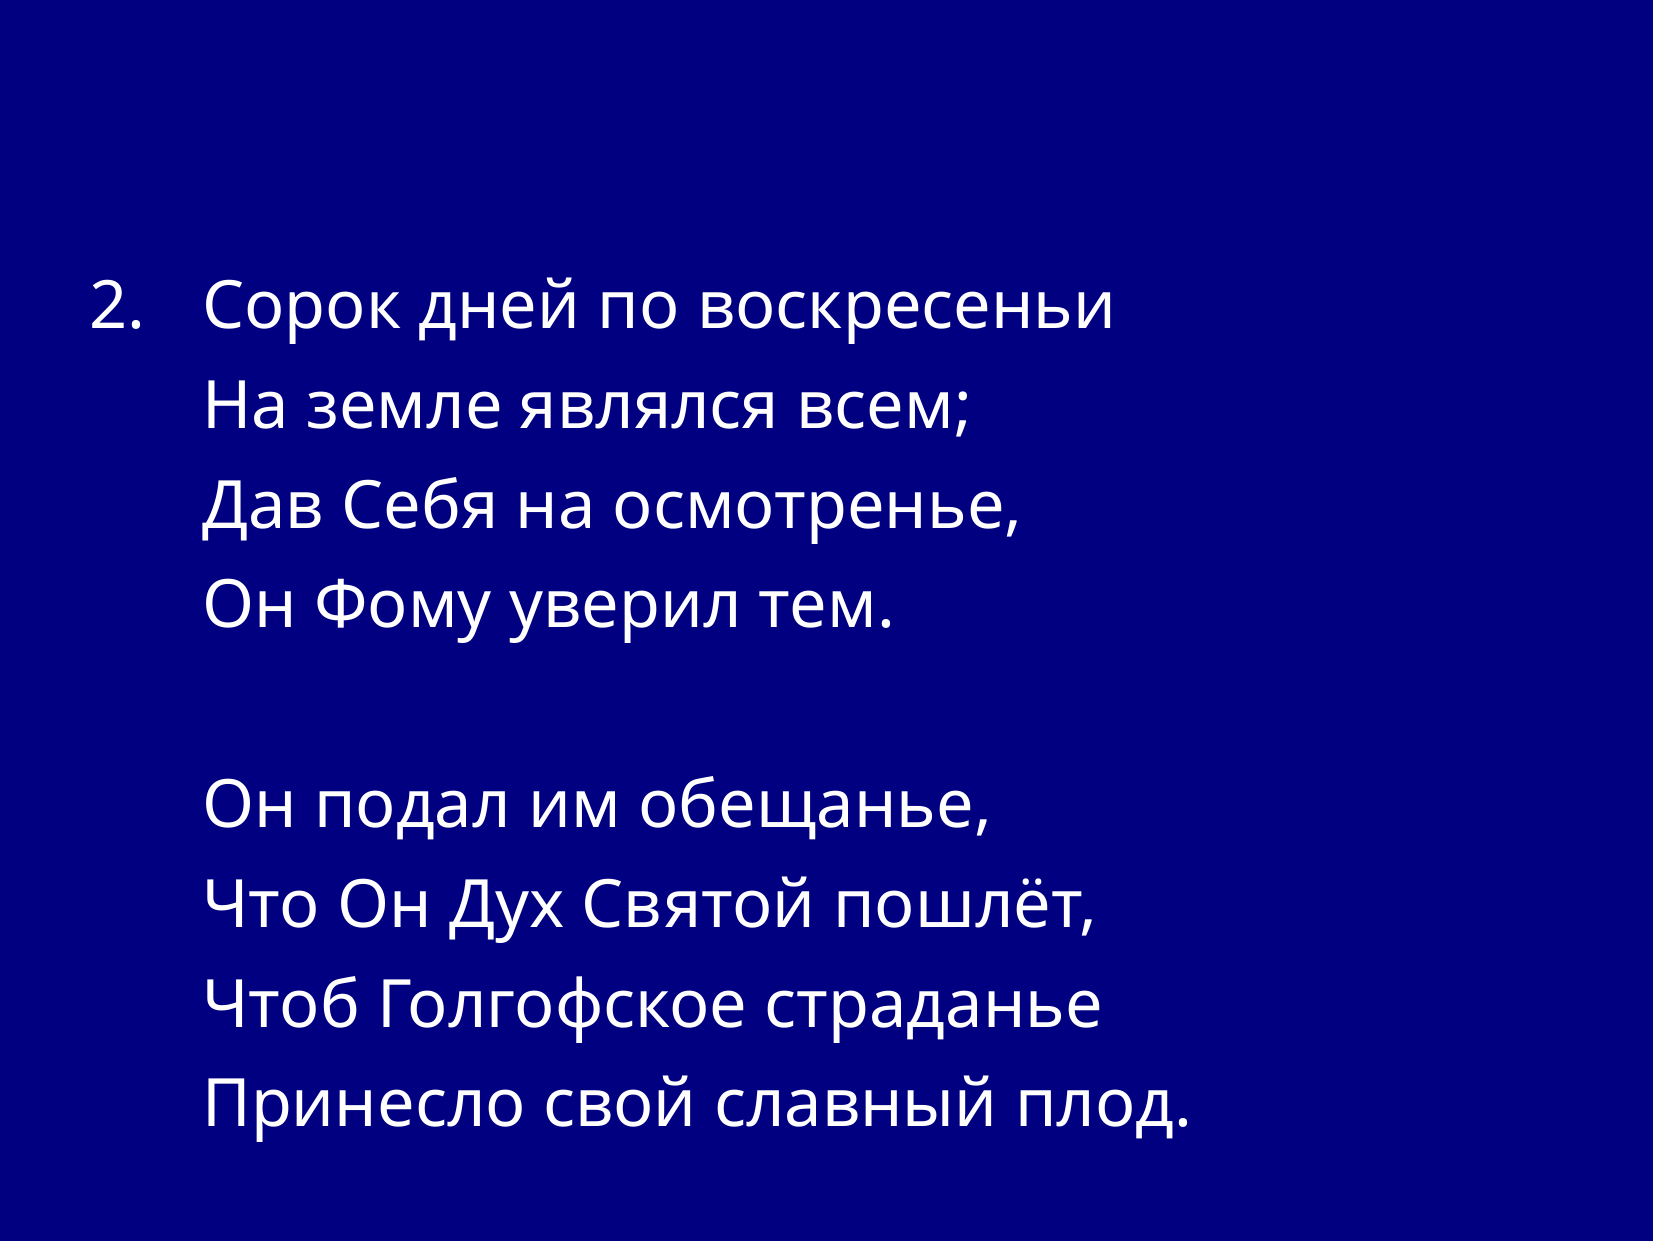

2.	Сорок дней по воскресеньи
	На земле являлся всем;
	Дав Себя на осмотренье,
	Он Фому уверил тем.
	Он подал им обещанье,
	Что Он Дух Святой пошлёт,
	Чтоб Голгофское страданье
	Принесло свой славный плод.